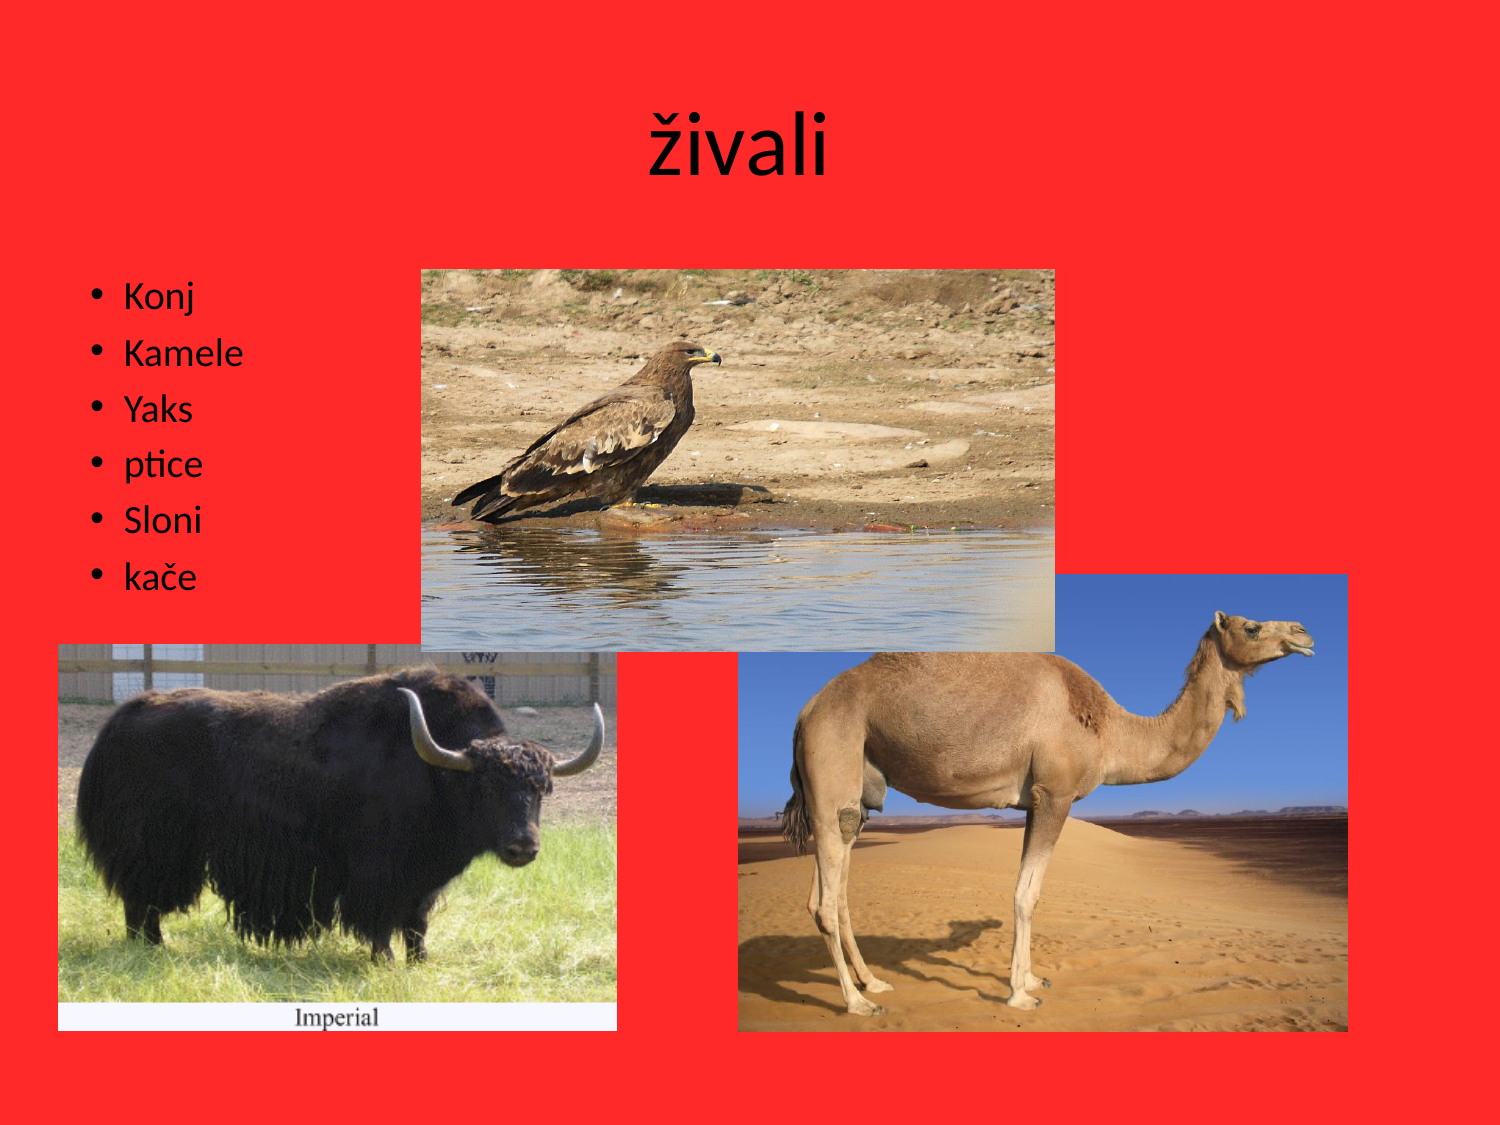

# živali
Konj
Kamele
Yaks
ptice
Sloni
kače